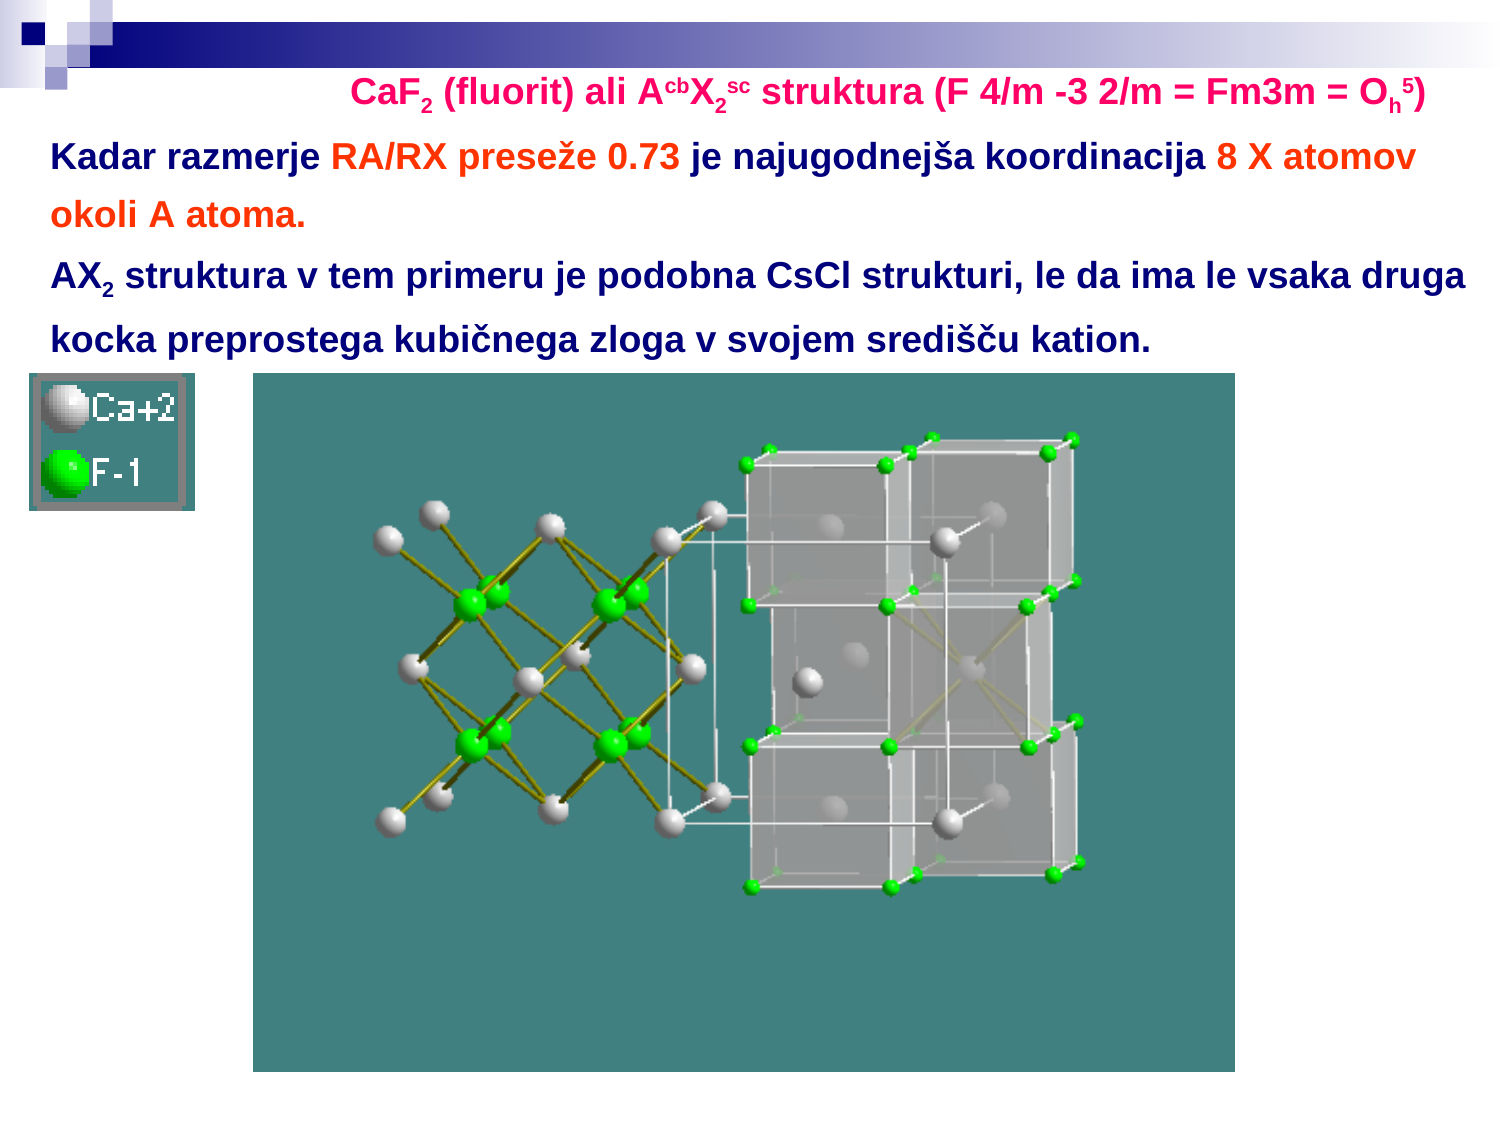

CaF2 (fluorit) ali AcbX2sc struktura (F 4/m -3 2/m = Fm3m = Oh5)
Kadar razmerje RA/RX preseže 0.73 je najugodnejša koordinacija 8 X atomov
okoli A atoma.
AX2 struktura v tem primeru je podobna CsCl strukturi, le da ima le vsaka druga
kocka preprostega kubičnega zloga v svojem središču kation.